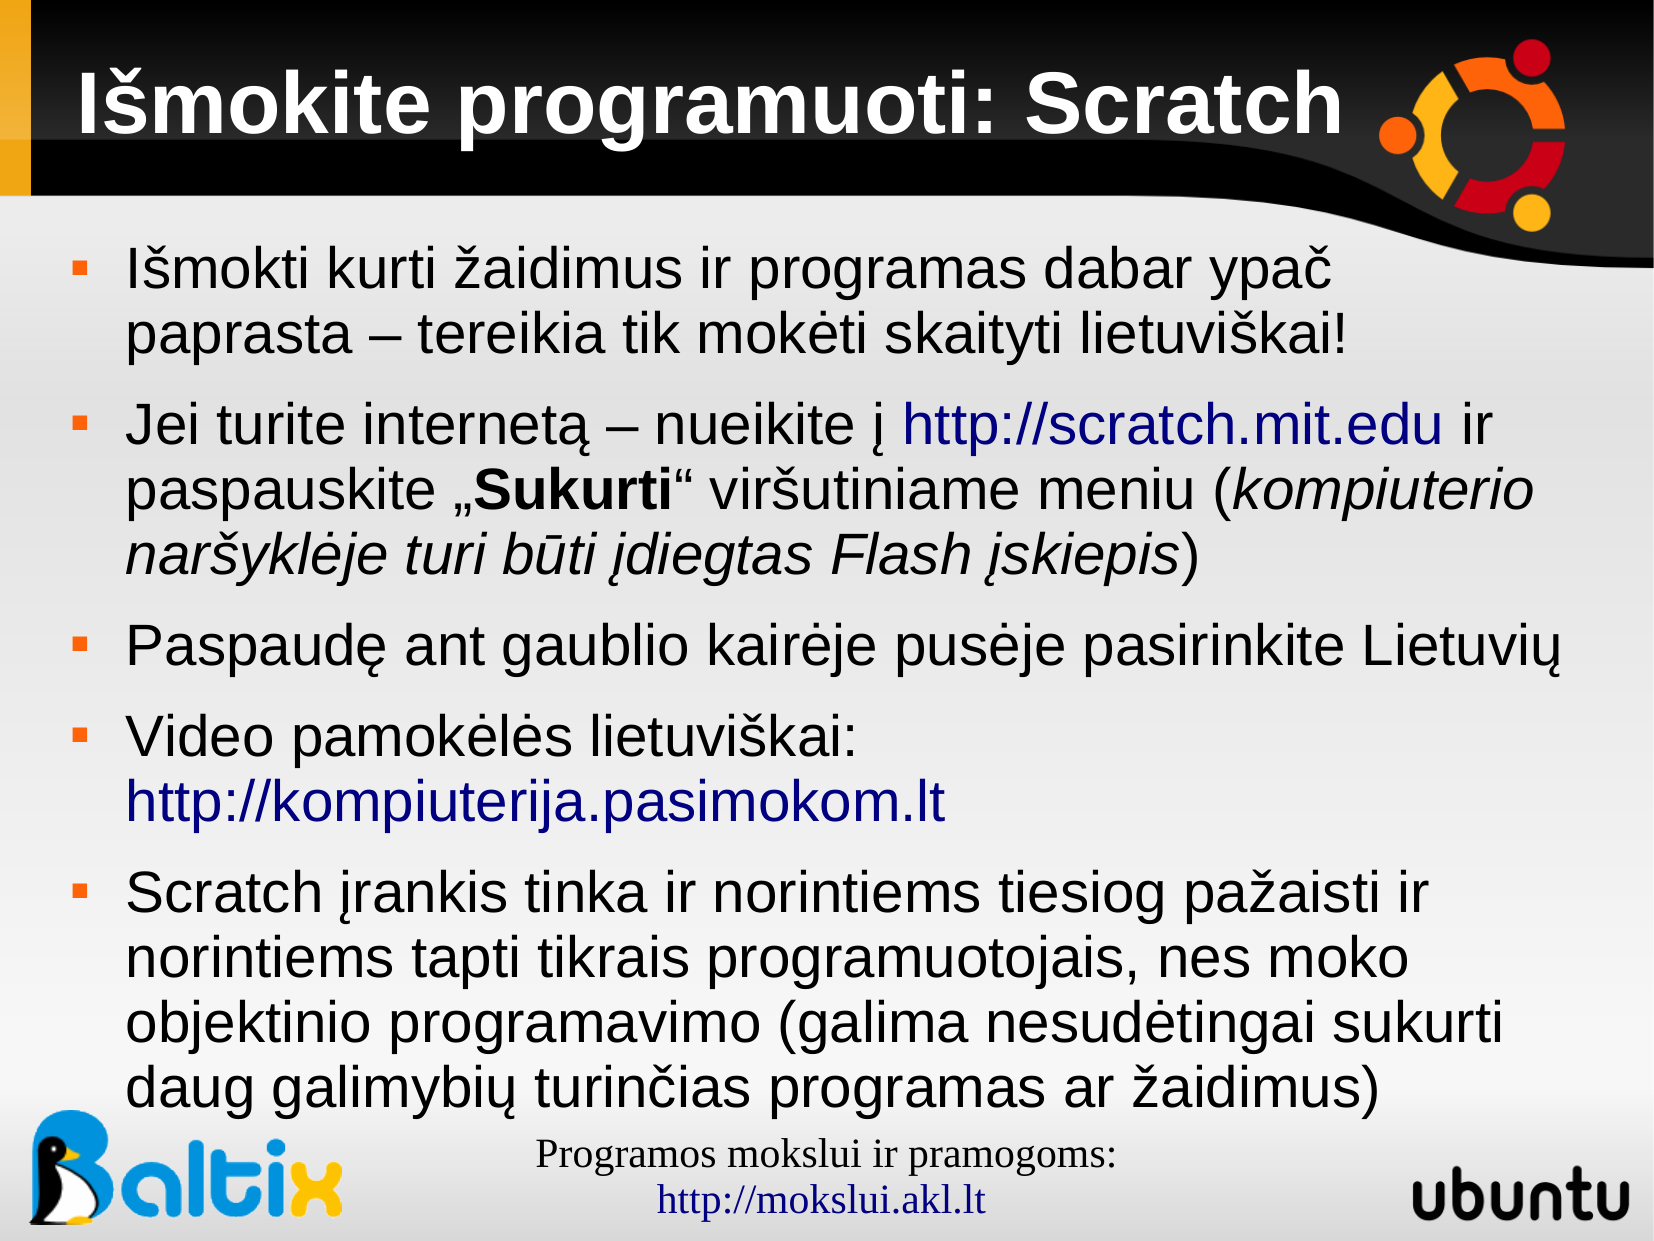

# Išmokite programuoti: Scratch
Išmokti kurti žaidimus ir programas dabar ypač
paprasta – tereikia tik mokėti skaityti lietuviškai!
Jei turite internetą – nueikite į http://scratch.mit.edu ir paspauskite „Sukurti“ viršutiniame meniu (kompiuterio naršyklėje turi būti įdiegtas Flash įskiepis)
Paspaudę ant gaublio kairėje pusėje pasirinkite Lietuvių
Video pamokėlės lietuviškai: http://kompiuterija.pasimokom.lt
Scratch įrankis tinka ir norintiems tiesiog pažaisti ir norintiems tapti tikrais programuotojais, nes moko objektinio programavimo (galima nesudėtingai sukurti daug galimybių turinčias programas ar žaidimus)